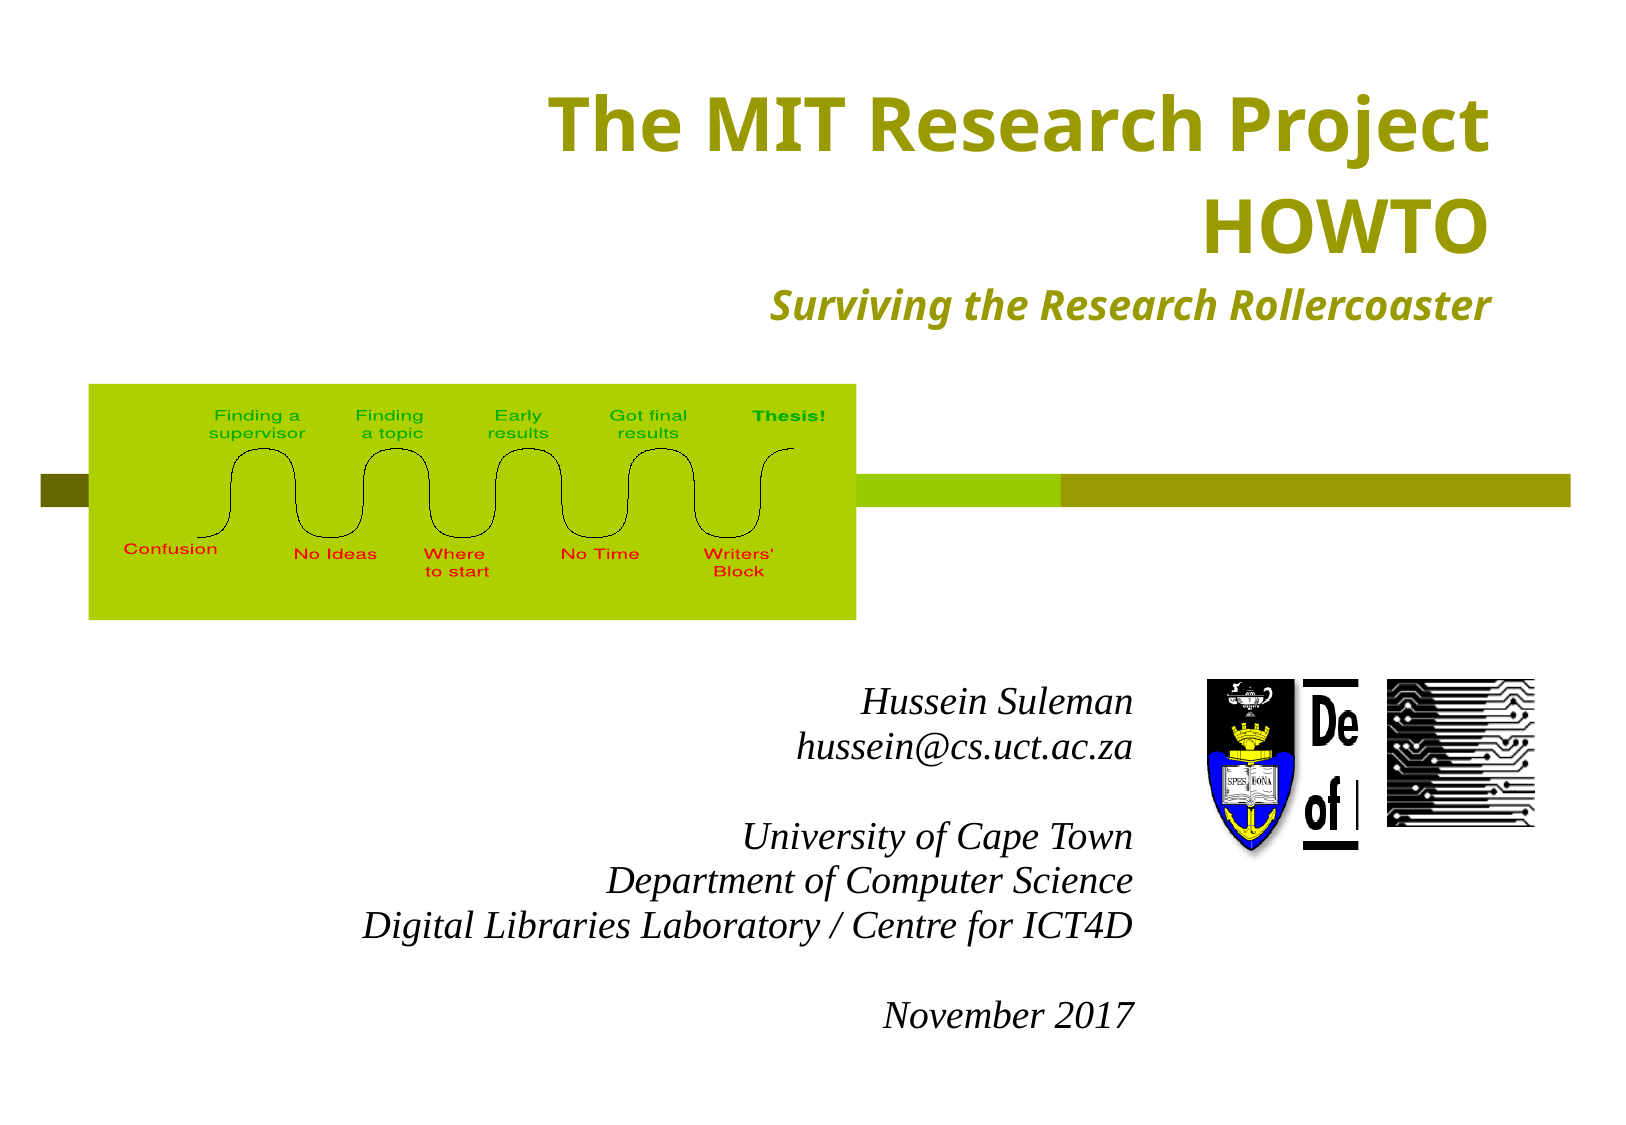

The MIT Research Project HOWTO
Surviving the Research Rollercoaster
# Hussein Suleman
hussein@cs.uct.ac.za
University of Cape Town
Department of Computer Science
Digital Libraries Laboratory / Centre for ICT4D
November 2017